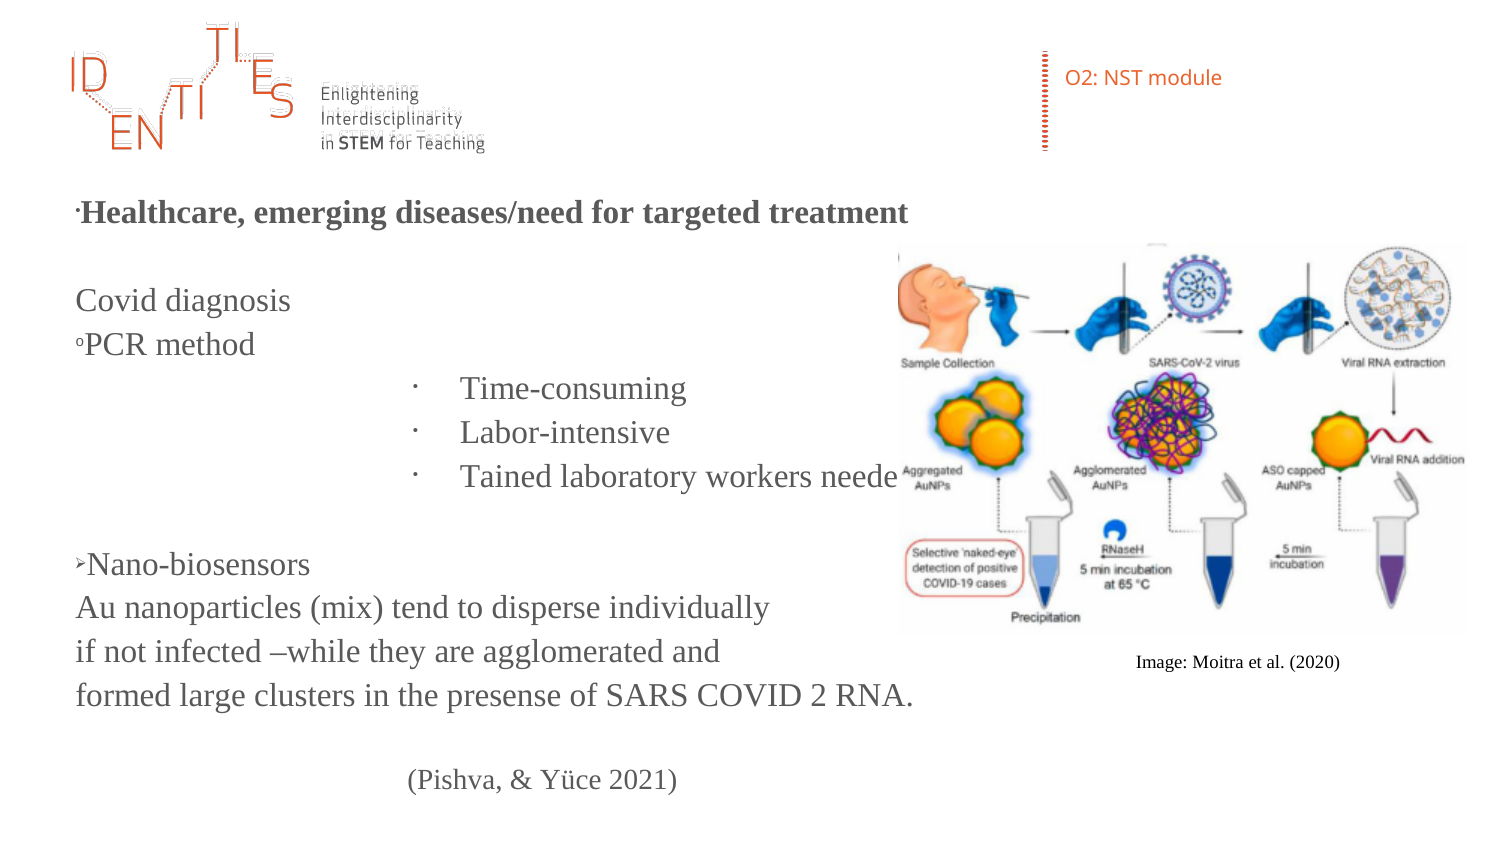

O2: NST module
Healthcare, emerging diseases/need for targeted treatment
Covid diagnosis
PCR method
Time-consuming
Labor-intensive
Tained laboratory workers needed
Nano-biosensors
Au nanoparticles (mix) tend to disperse individually
if not infected –while they are agglomerated and
formed large clusters in the presense of SARS COVID 2 RNA.
(Pishva, & Yüce 2021)
Image: Moitra et al. (2020)